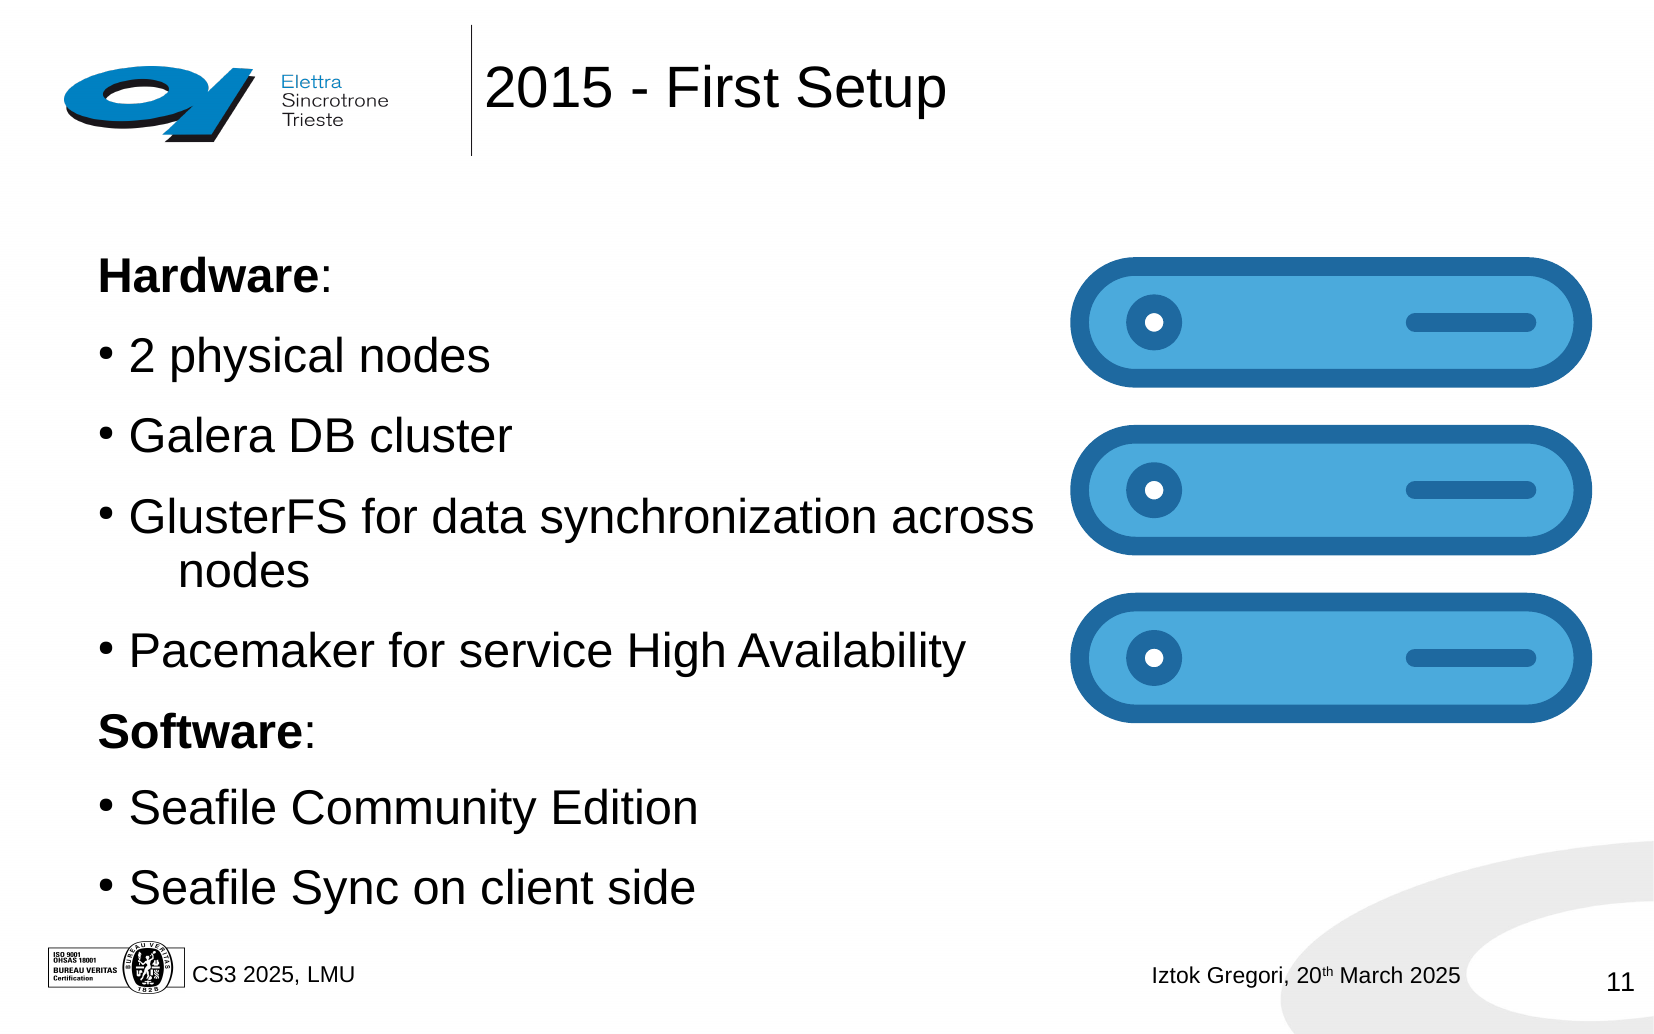

# 2015 - First Setup
Hardware:
2 physical nodes
Galera DB cluster
GlusterFS for data synchronization across nodes
Pacemaker for service High Availability
Software:
Seafile Community Edition
Seafile Sync on client side